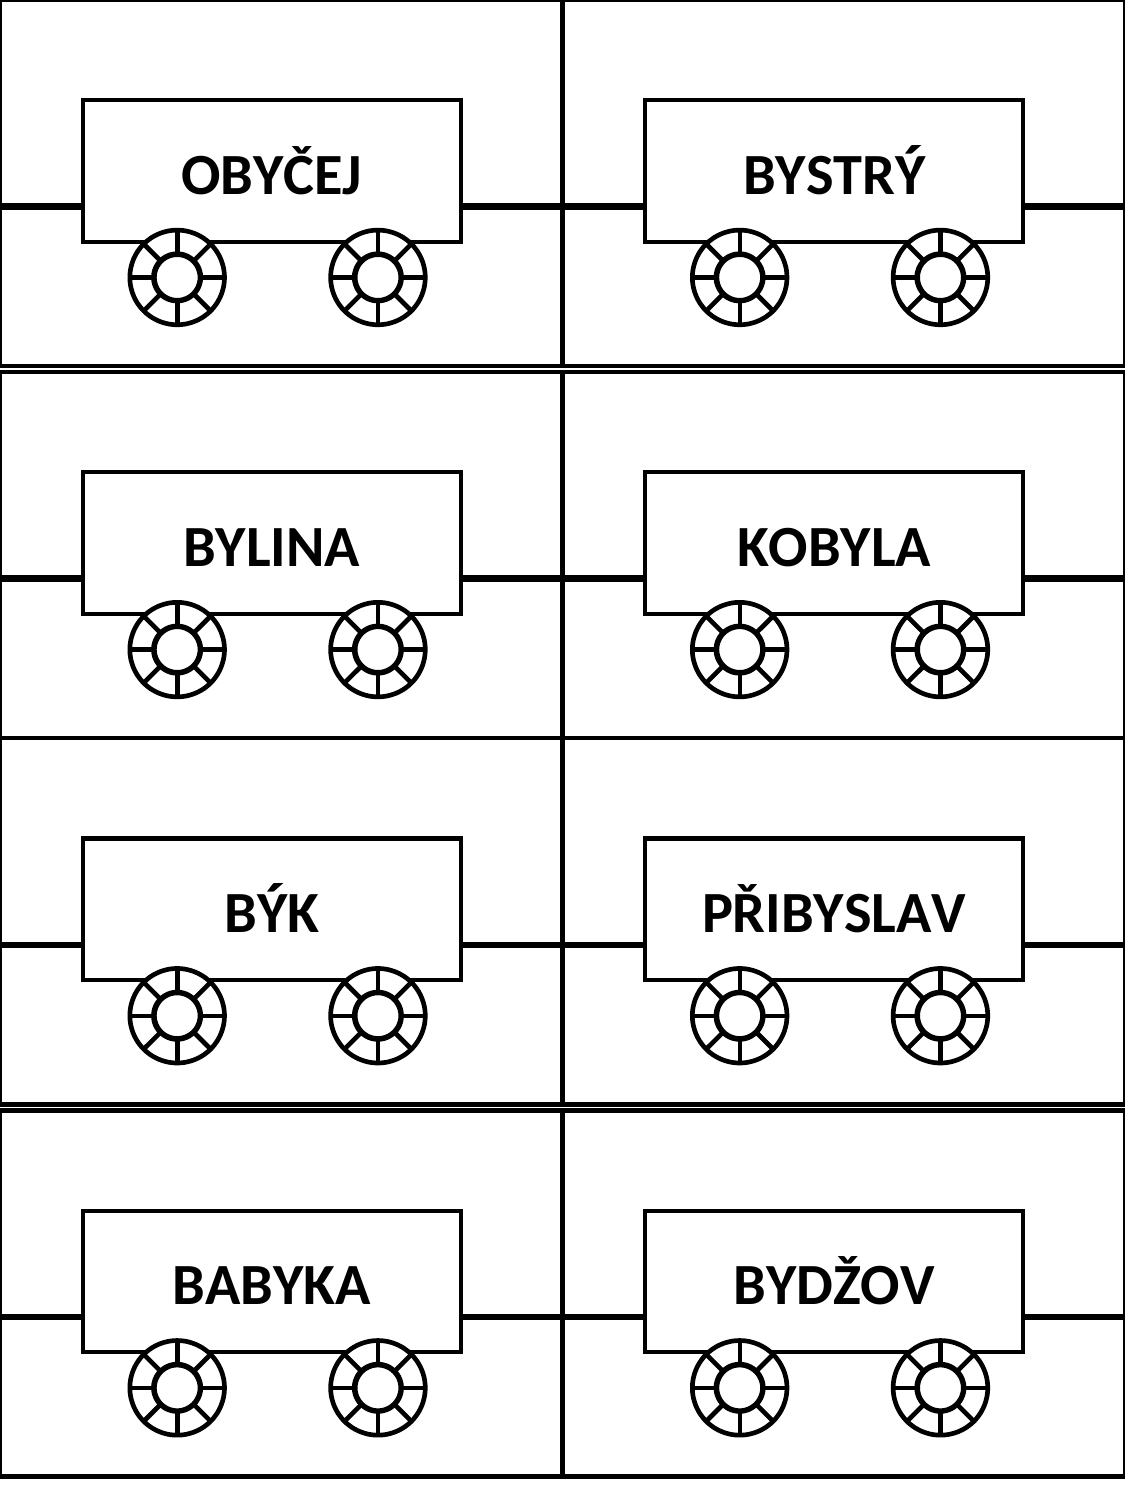

OBYČEJ
BYSTRÝ
BYLINA
KOBYLA
BÝK
PŘIBYSLAV
BABYKA
BYDŽOV